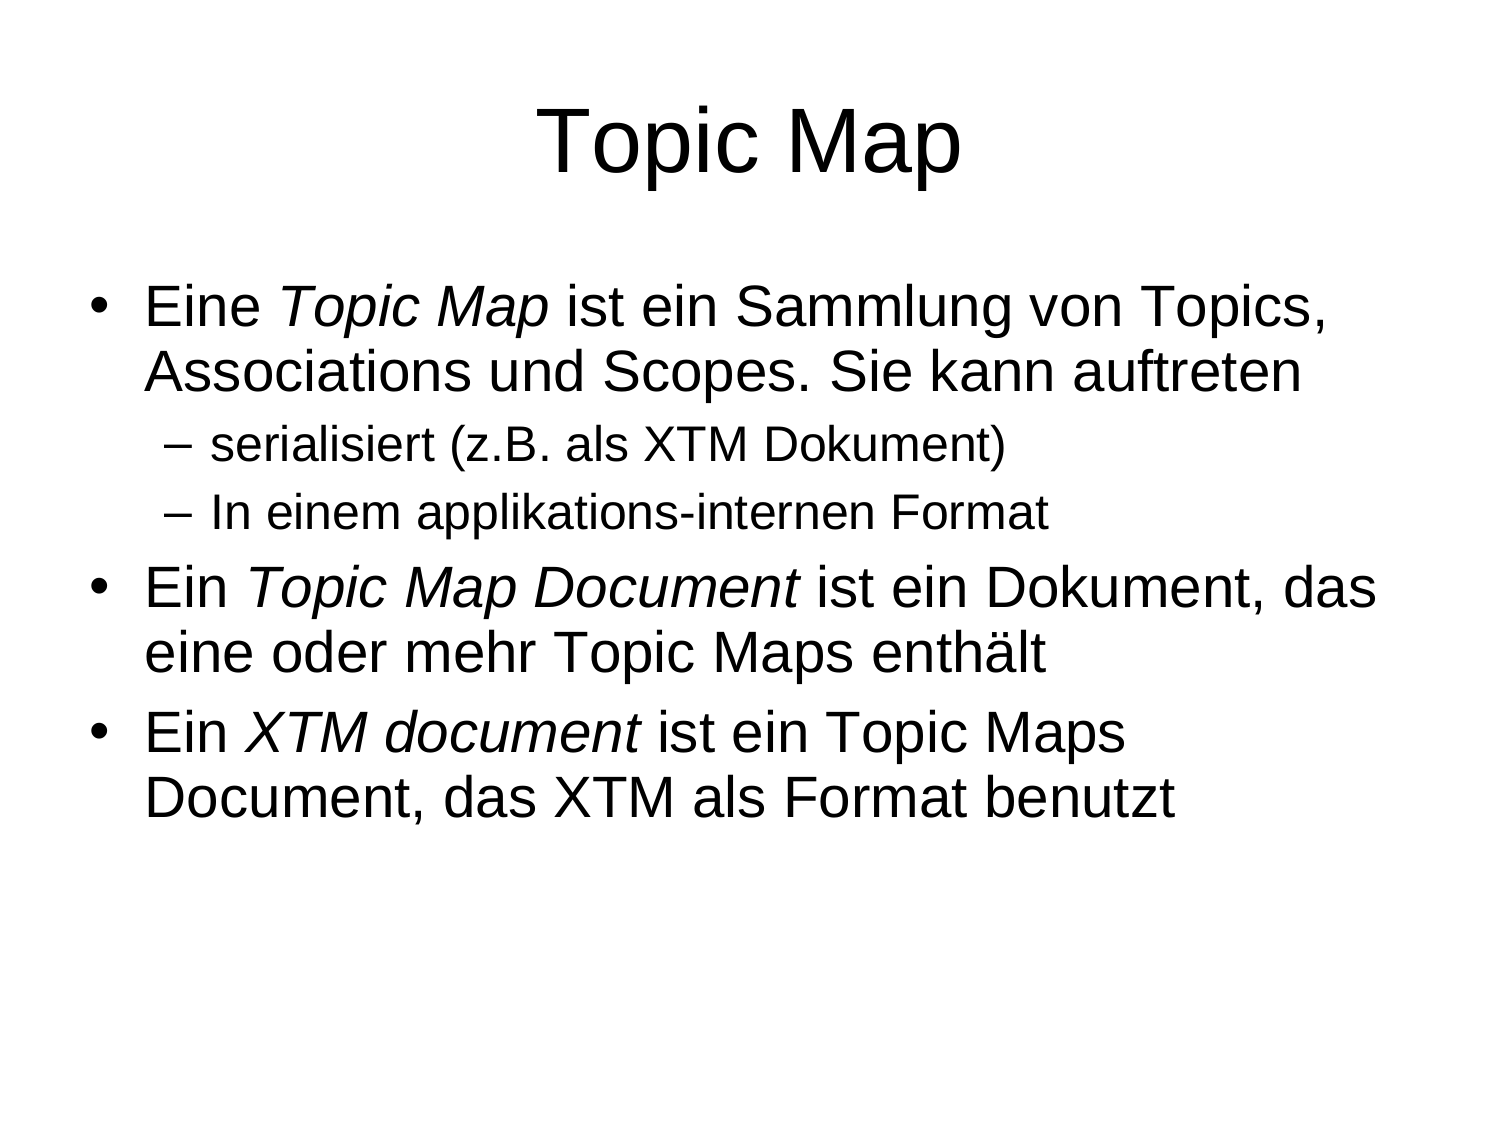

# Topic Map
Eine Topic Map ist ein Sammlung von Topics, Associations und Scopes. Sie kann auftreten
serialisiert (z.B. als XTM Dokument)
In einem applikations-internen Format
Ein Topic Map Document ist ein Dokument, das eine oder mehr Topic Maps enthält
Ein XTM document ist ein Topic Maps Document, das XTM als Format benutzt